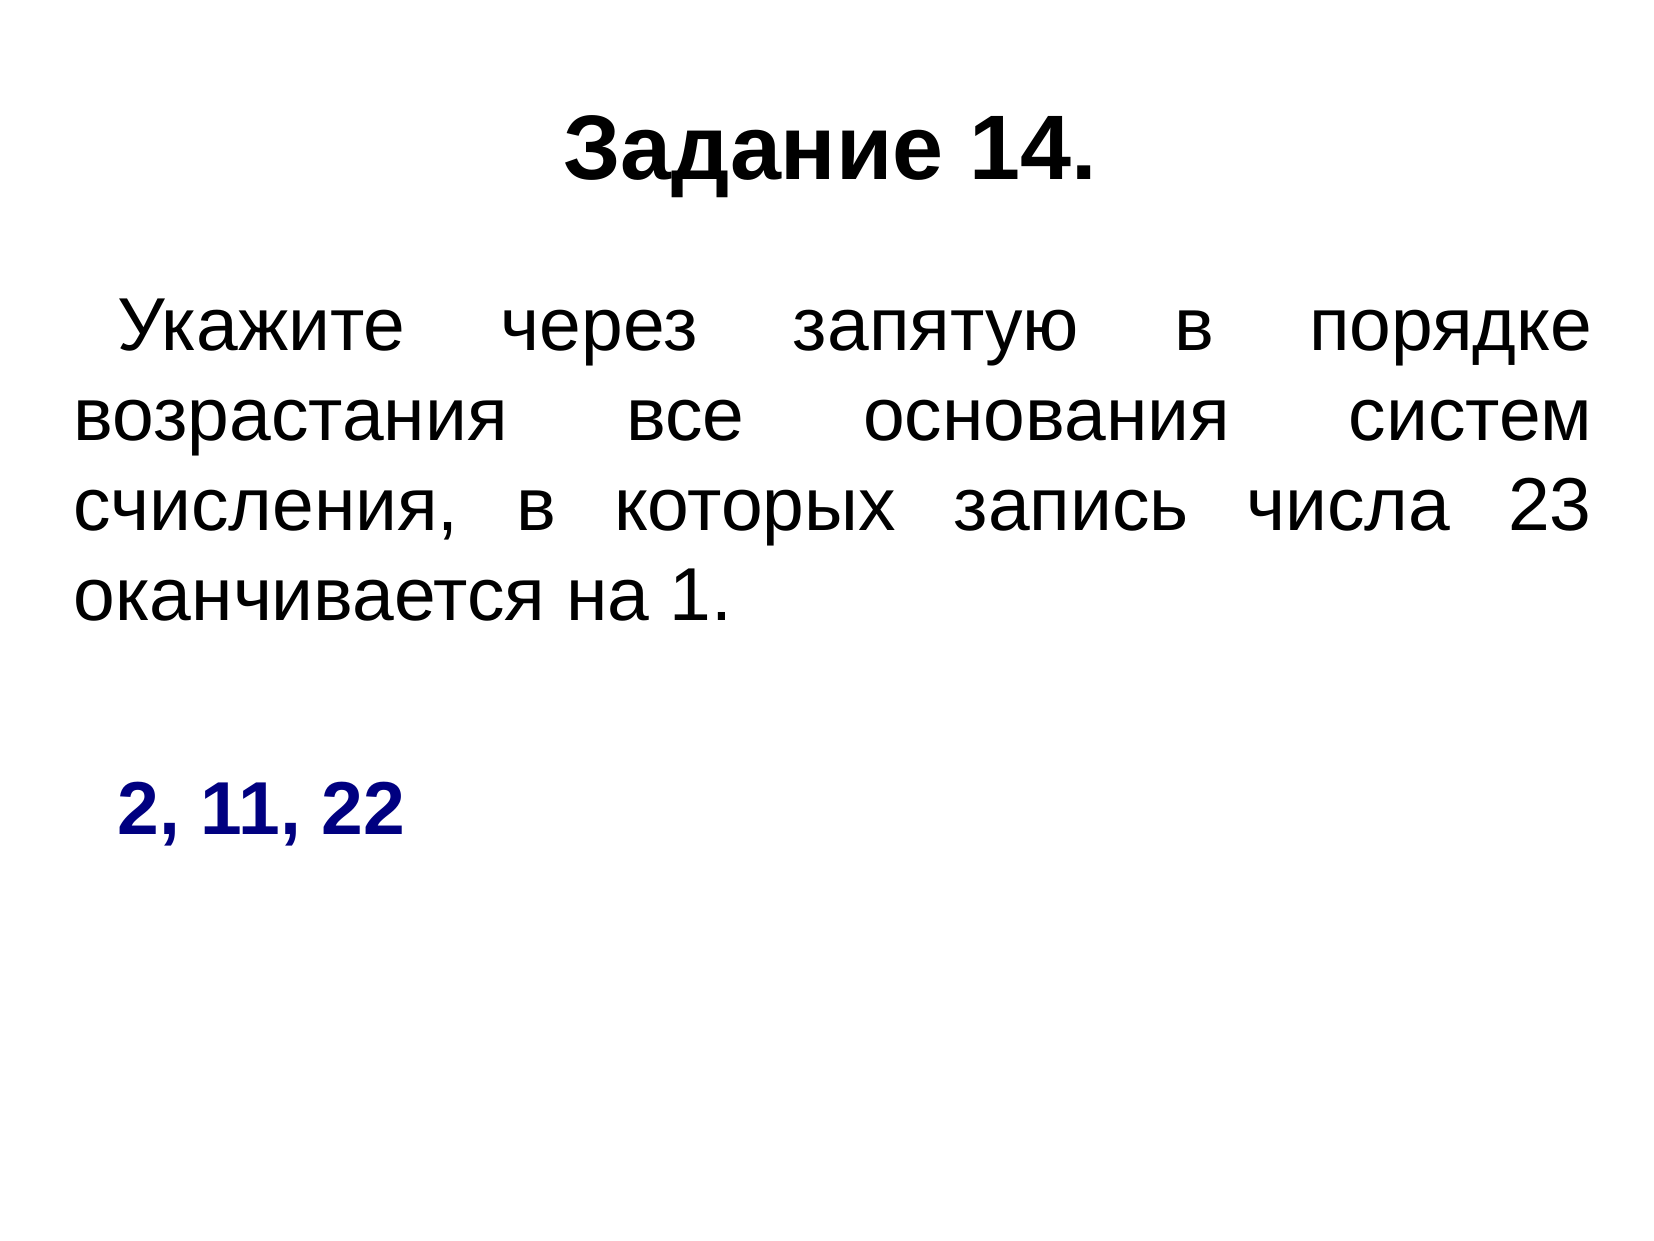

# Задание 14.
Укажите через запятую в порядке возрастания все основания систем счисления, в которых запись числа 23 оканчивается на 1.
2, 11, 22